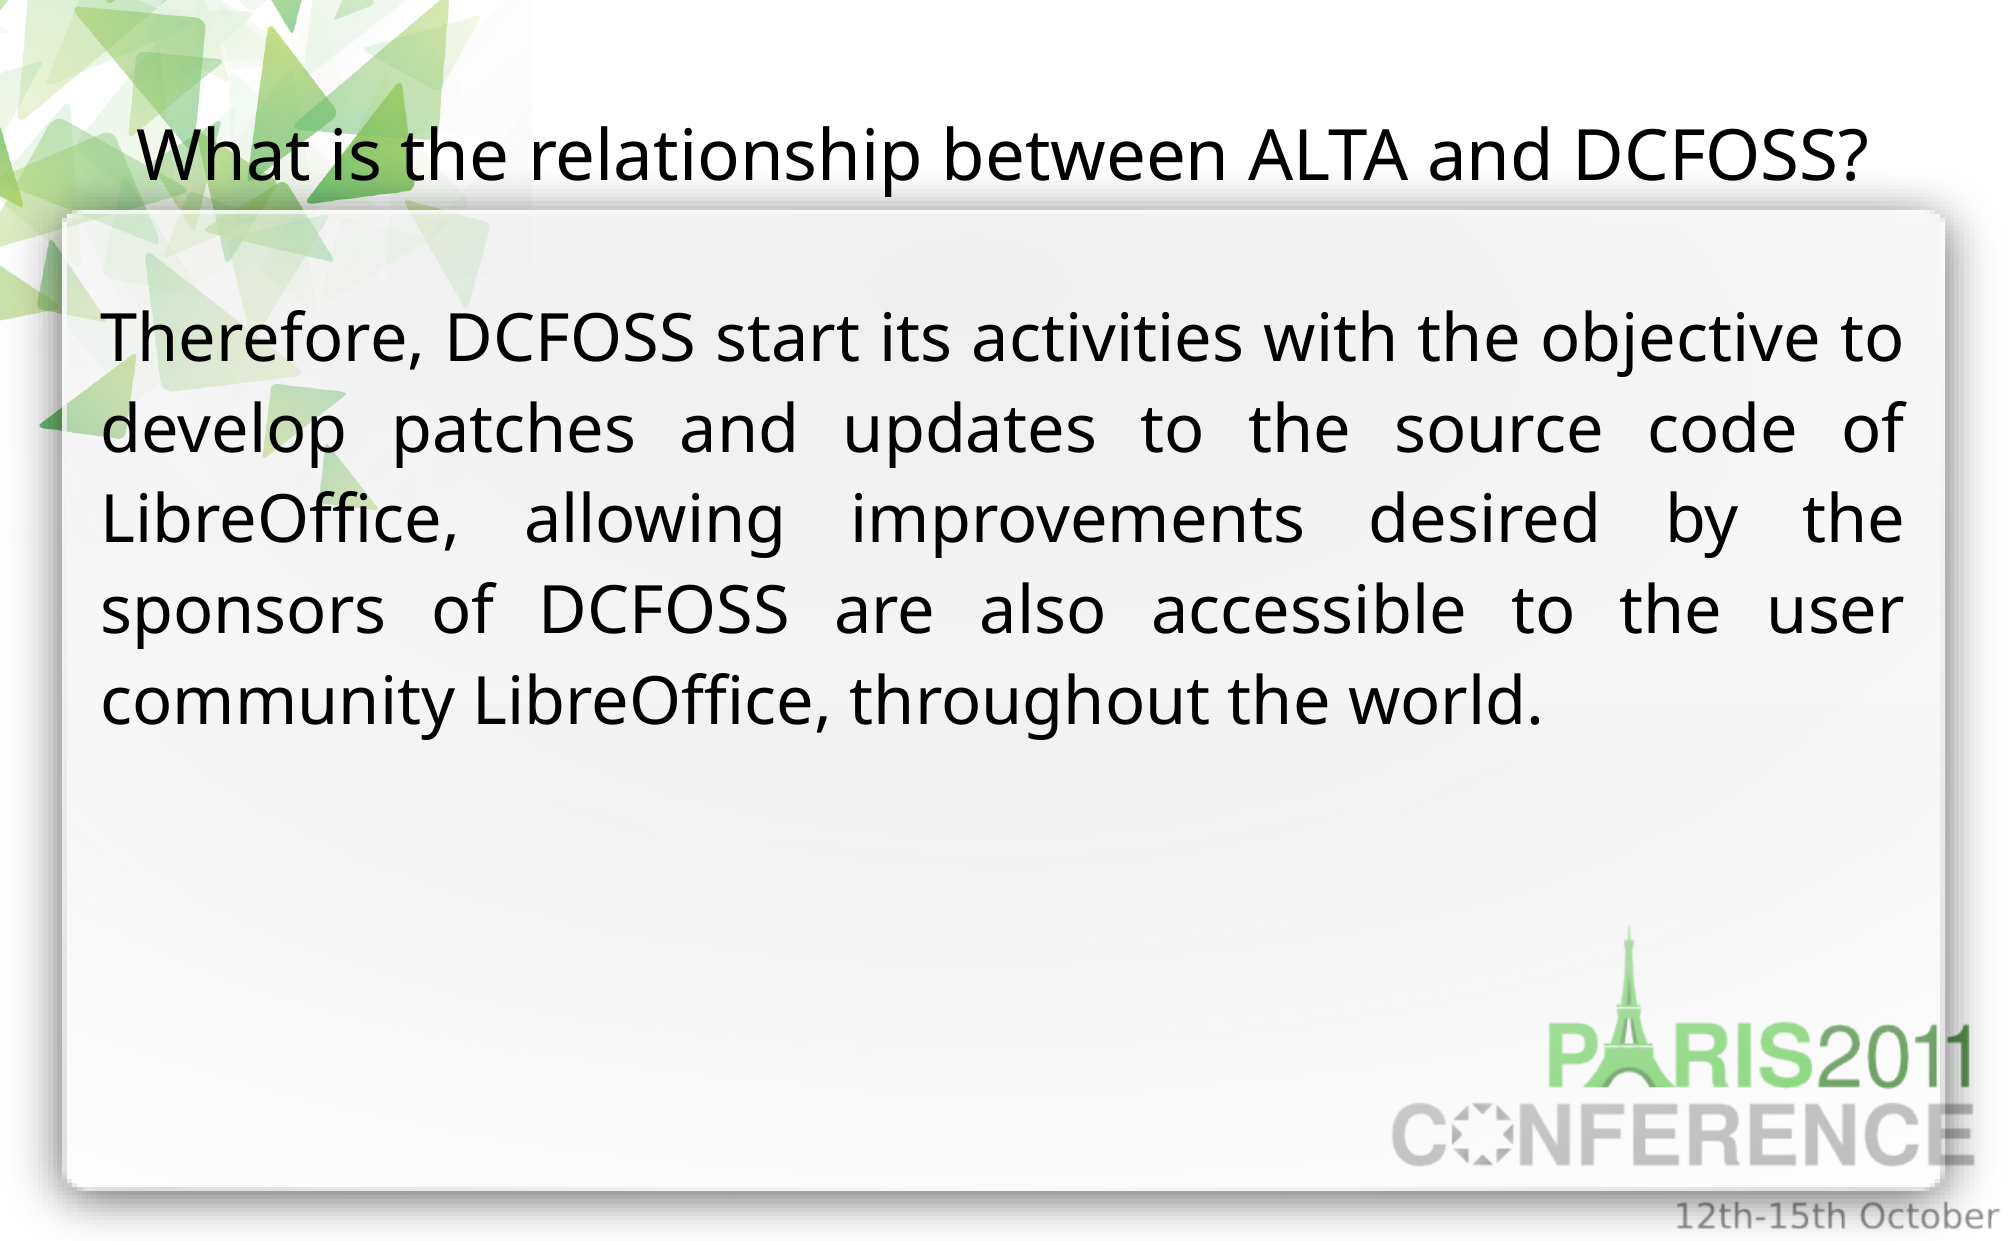

# What is the relationship between ALTA and DCFOSS?
Therefore, DCFOSS start its activities with the objective to develop patches and updates to the source code of LibreOffice, allowing improvements desired by the sponsors of DCFOSS are also accessible to the user community LibreOffice, throughout the world.